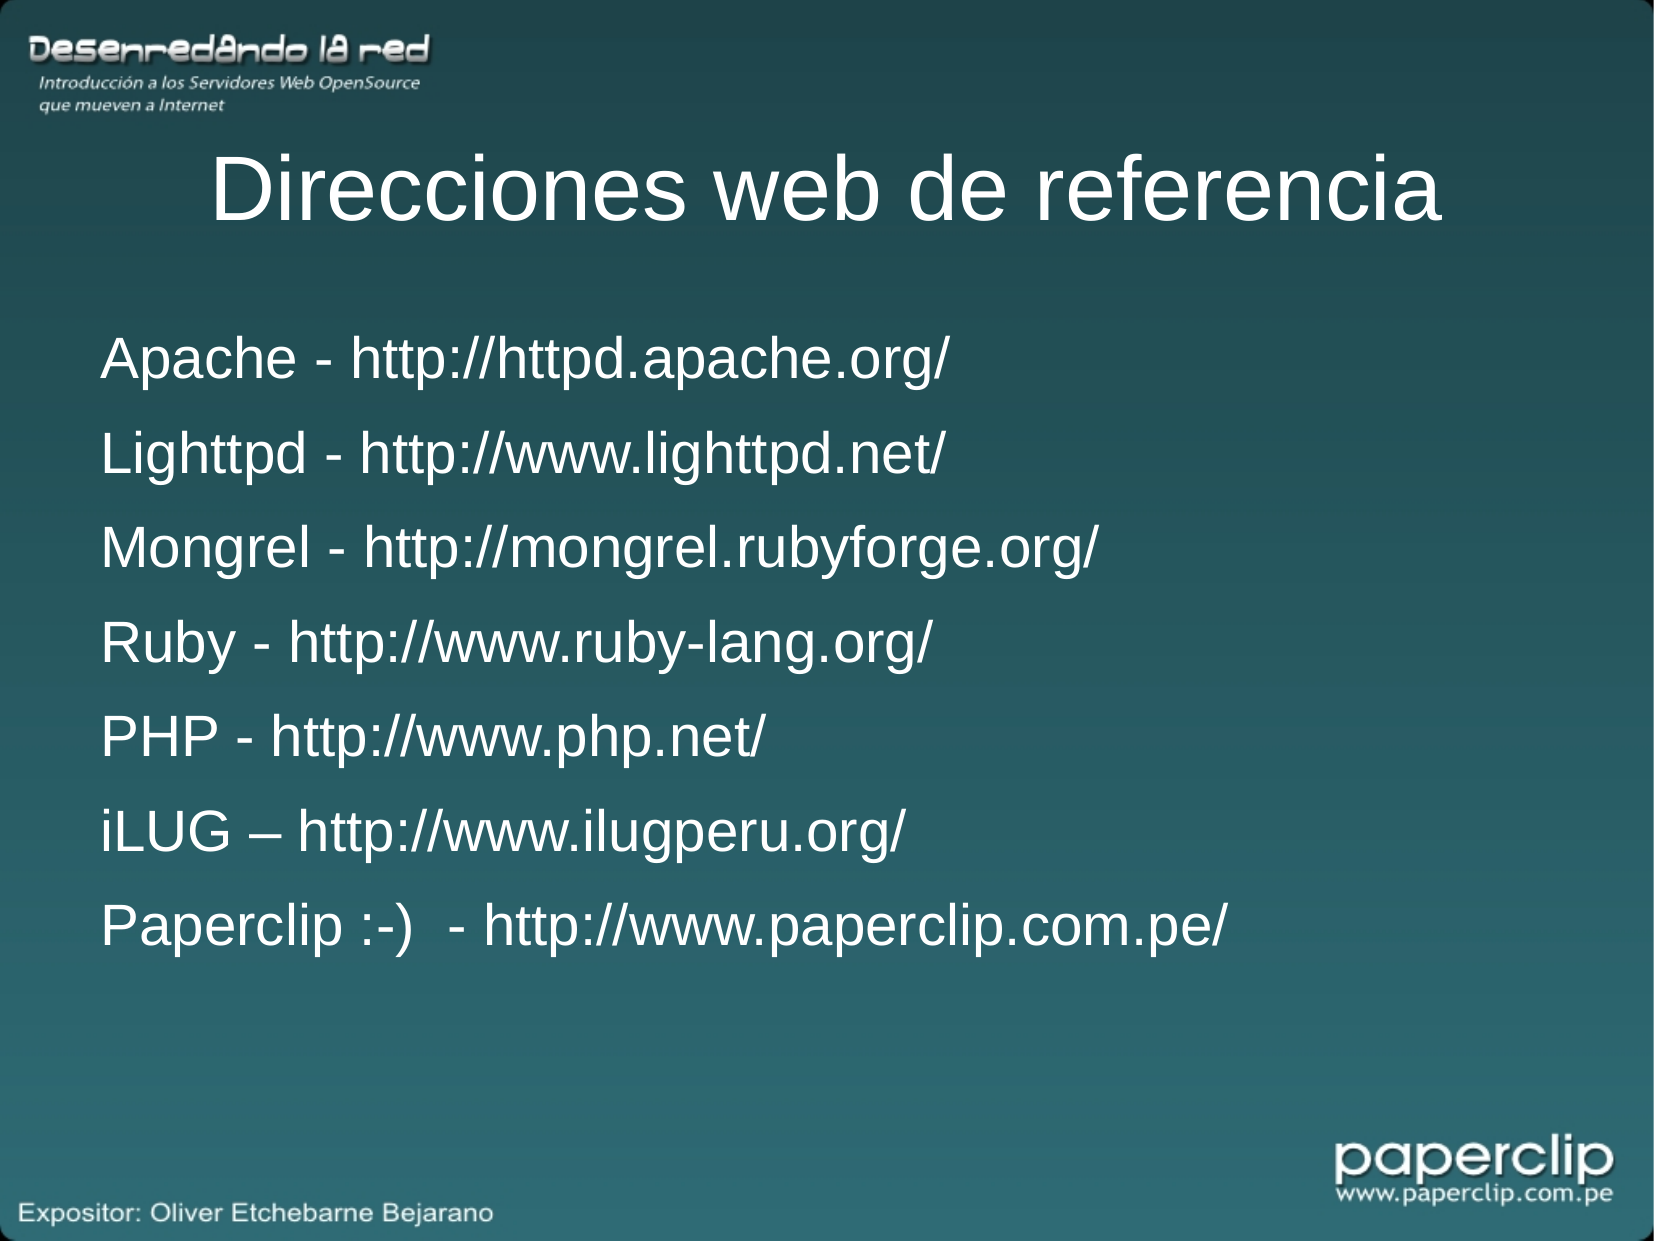

# Direcciones web de referencia
Apache - http://httpd.apache.org/
Lighttpd - http://www.lighttpd.net/
Mongrel - http://mongrel.rubyforge.org/
Ruby - http://www.ruby-lang.org/
PHP - http://www.php.net/
iLUG – http://www.ilugperu.org/
Paperclip :-) - http://www.paperclip.com.pe/